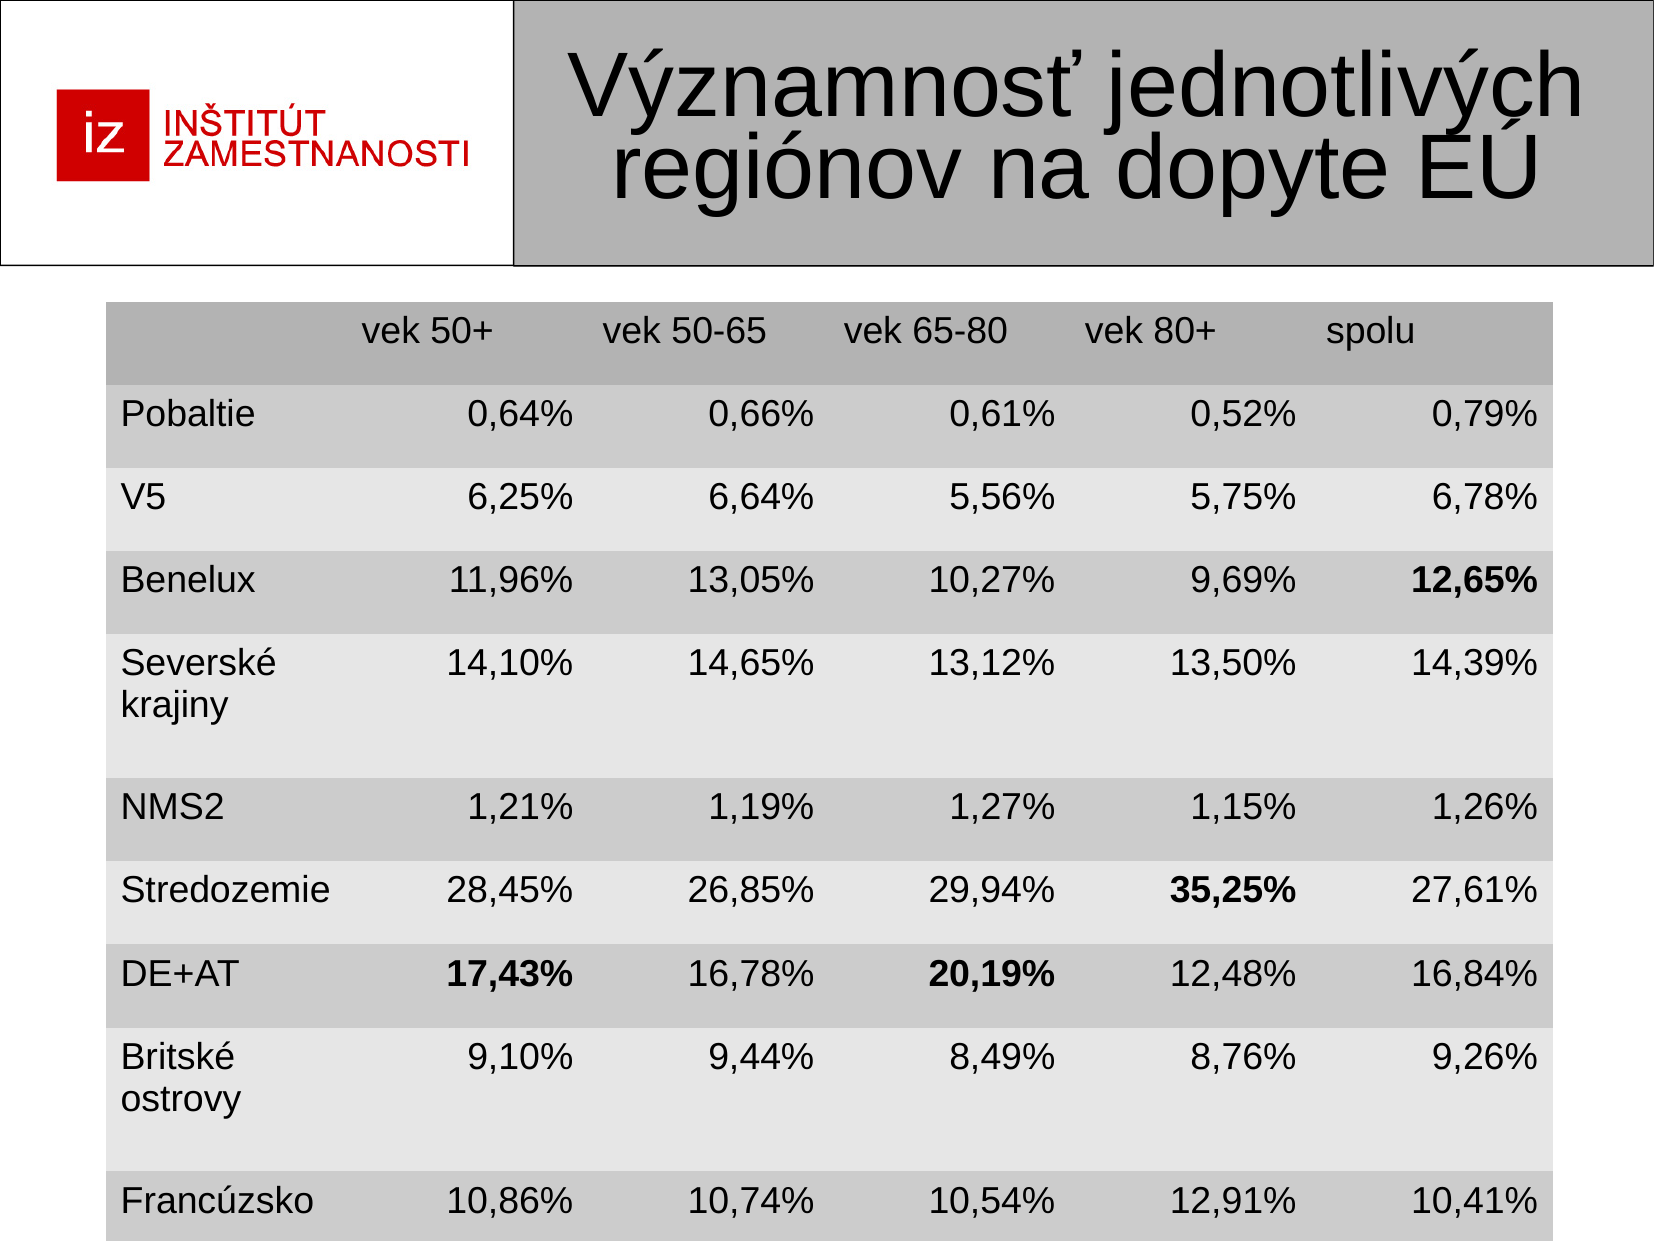

# Významnosť jednotlivých regiónov na dopyte EÚ
| | vek 50+ | vek 50-65 | vek 65-80 | vek 80+ | spolu |
| --- | --- | --- | --- | --- | --- |
| Pobaltie | 0,64% | 0,66% | 0,61% | 0,52% | 0,79% |
| V5 | 6,25% | 6,64% | 5,56% | 5,75% | 6,78% |
| Benelux | 11,96% | 13,05% | 10,27% | 9,69% | 12,65% |
| Severské krajiny | 14,10% | 14,65% | 13,12% | 13,50% | 14,39% |
| NMS2 | 1,21% | 1,19% | 1,27% | 1,15% | 1,26% |
| Stredozemie | 28,45% | 26,85% | 29,94% | 35,25% | 27,61% |
| DE+AT | 17,43% | 16,78% | 20,19% | 12,48% | 16,84% |
| Britské ostrovy | 9,10% | 9,44% | 8,49% | 8,76% | 9,26% |
| Francúzsko | 10,86% | 10,74% | 10,54% | 12,91% | 10,41% |